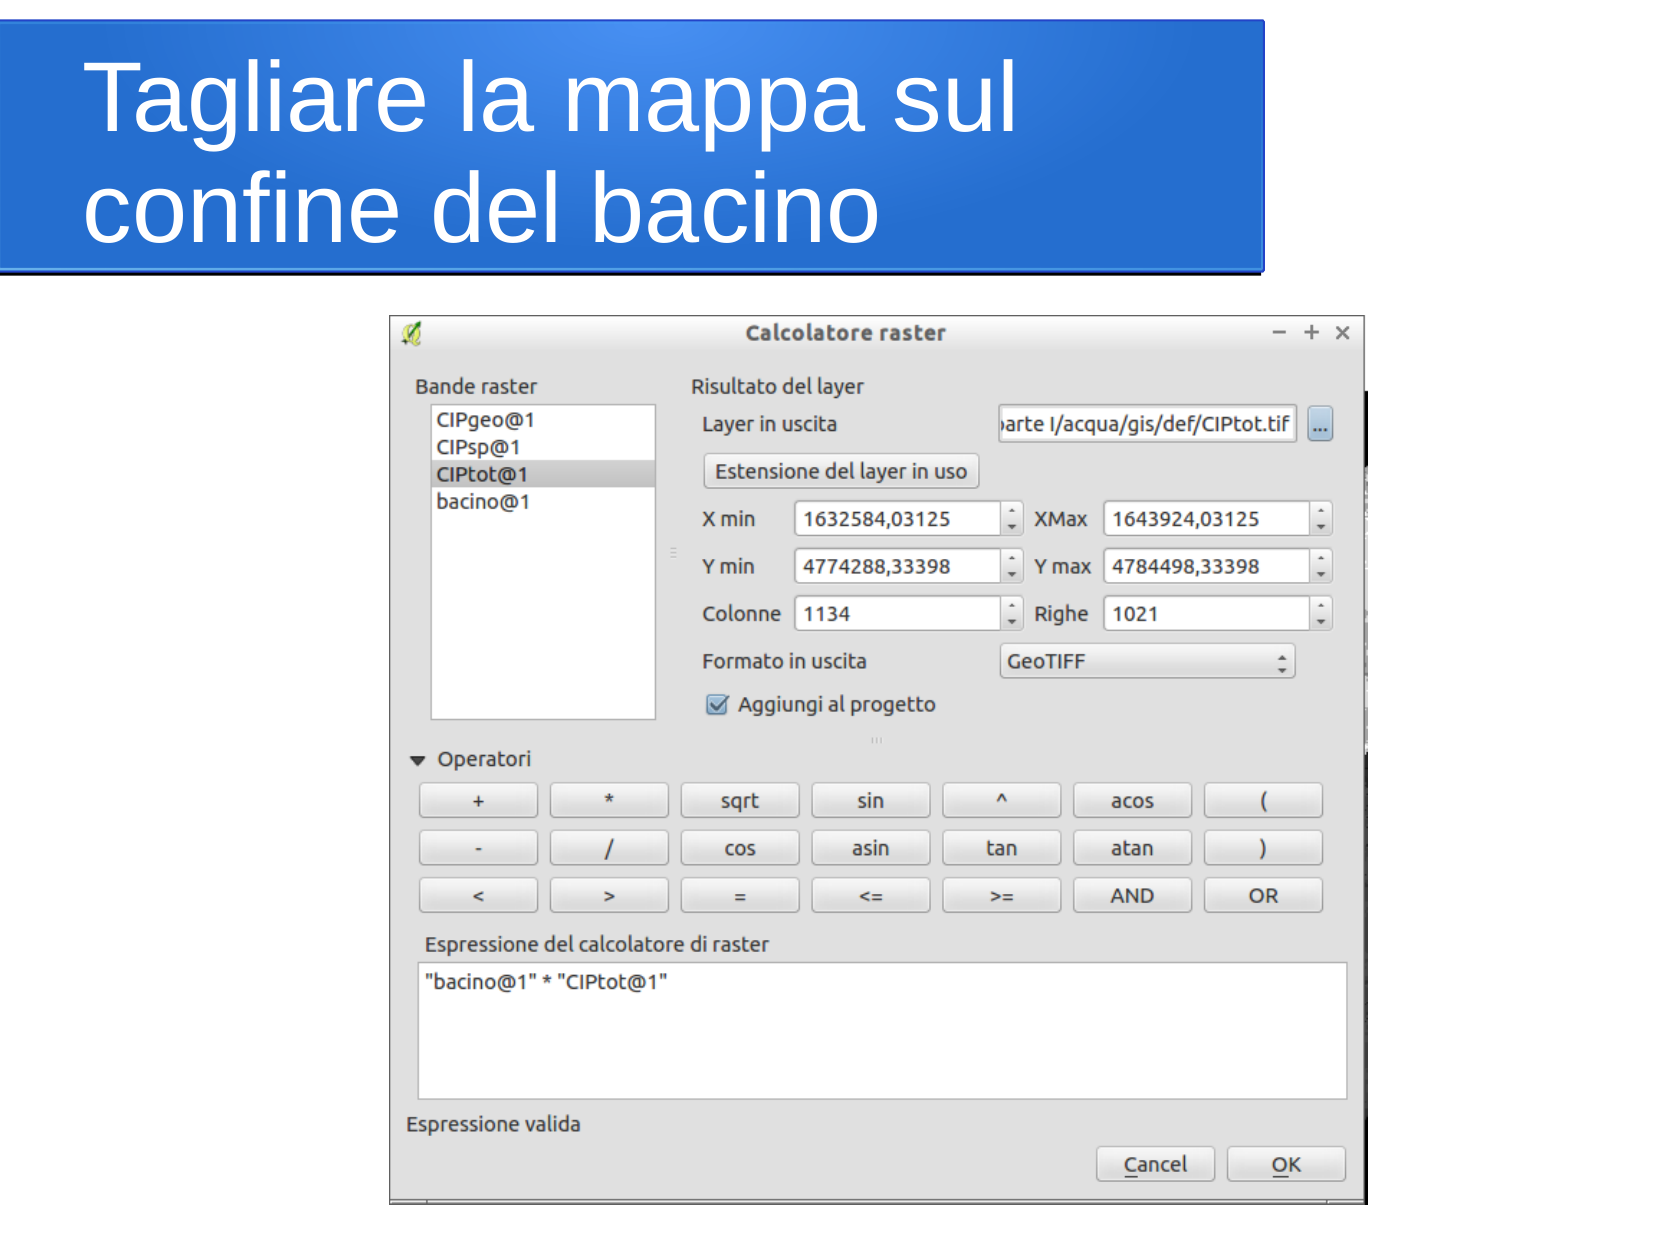

# Tagliare la mappa sul confine del bacino